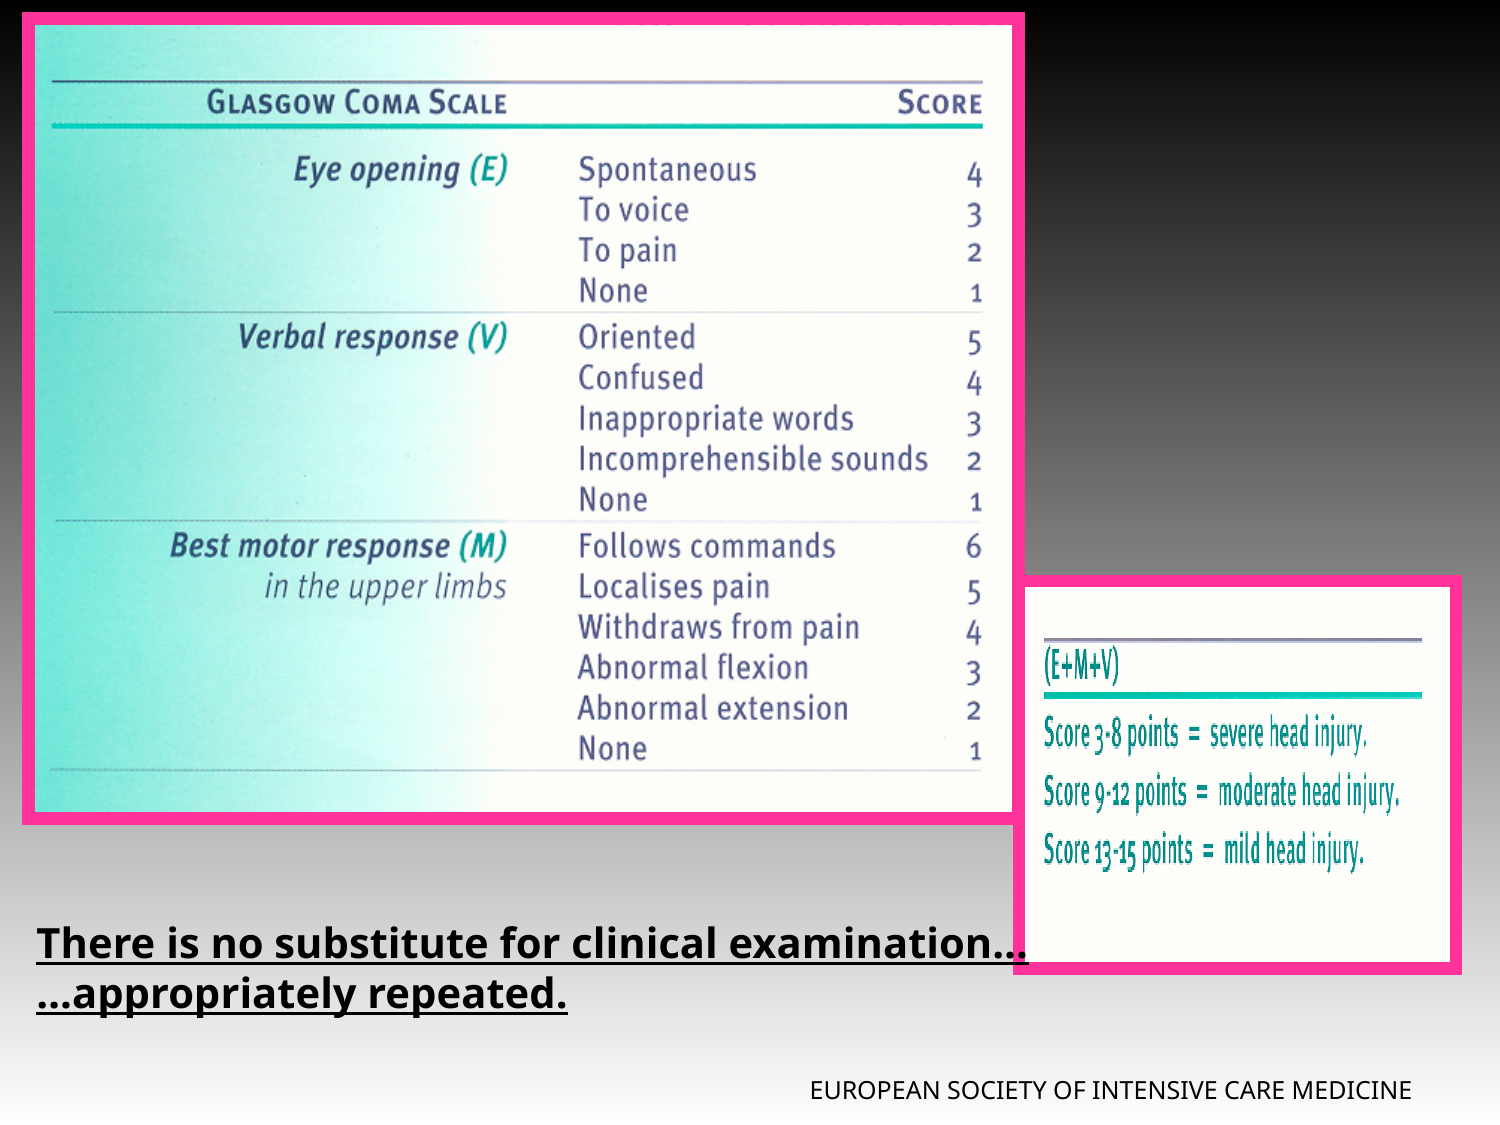

There is no substitute for clinical examination…
…appropriately repeated.
EUROPEAN SOCIETY OF INTENSIVE CARE MEDICINE